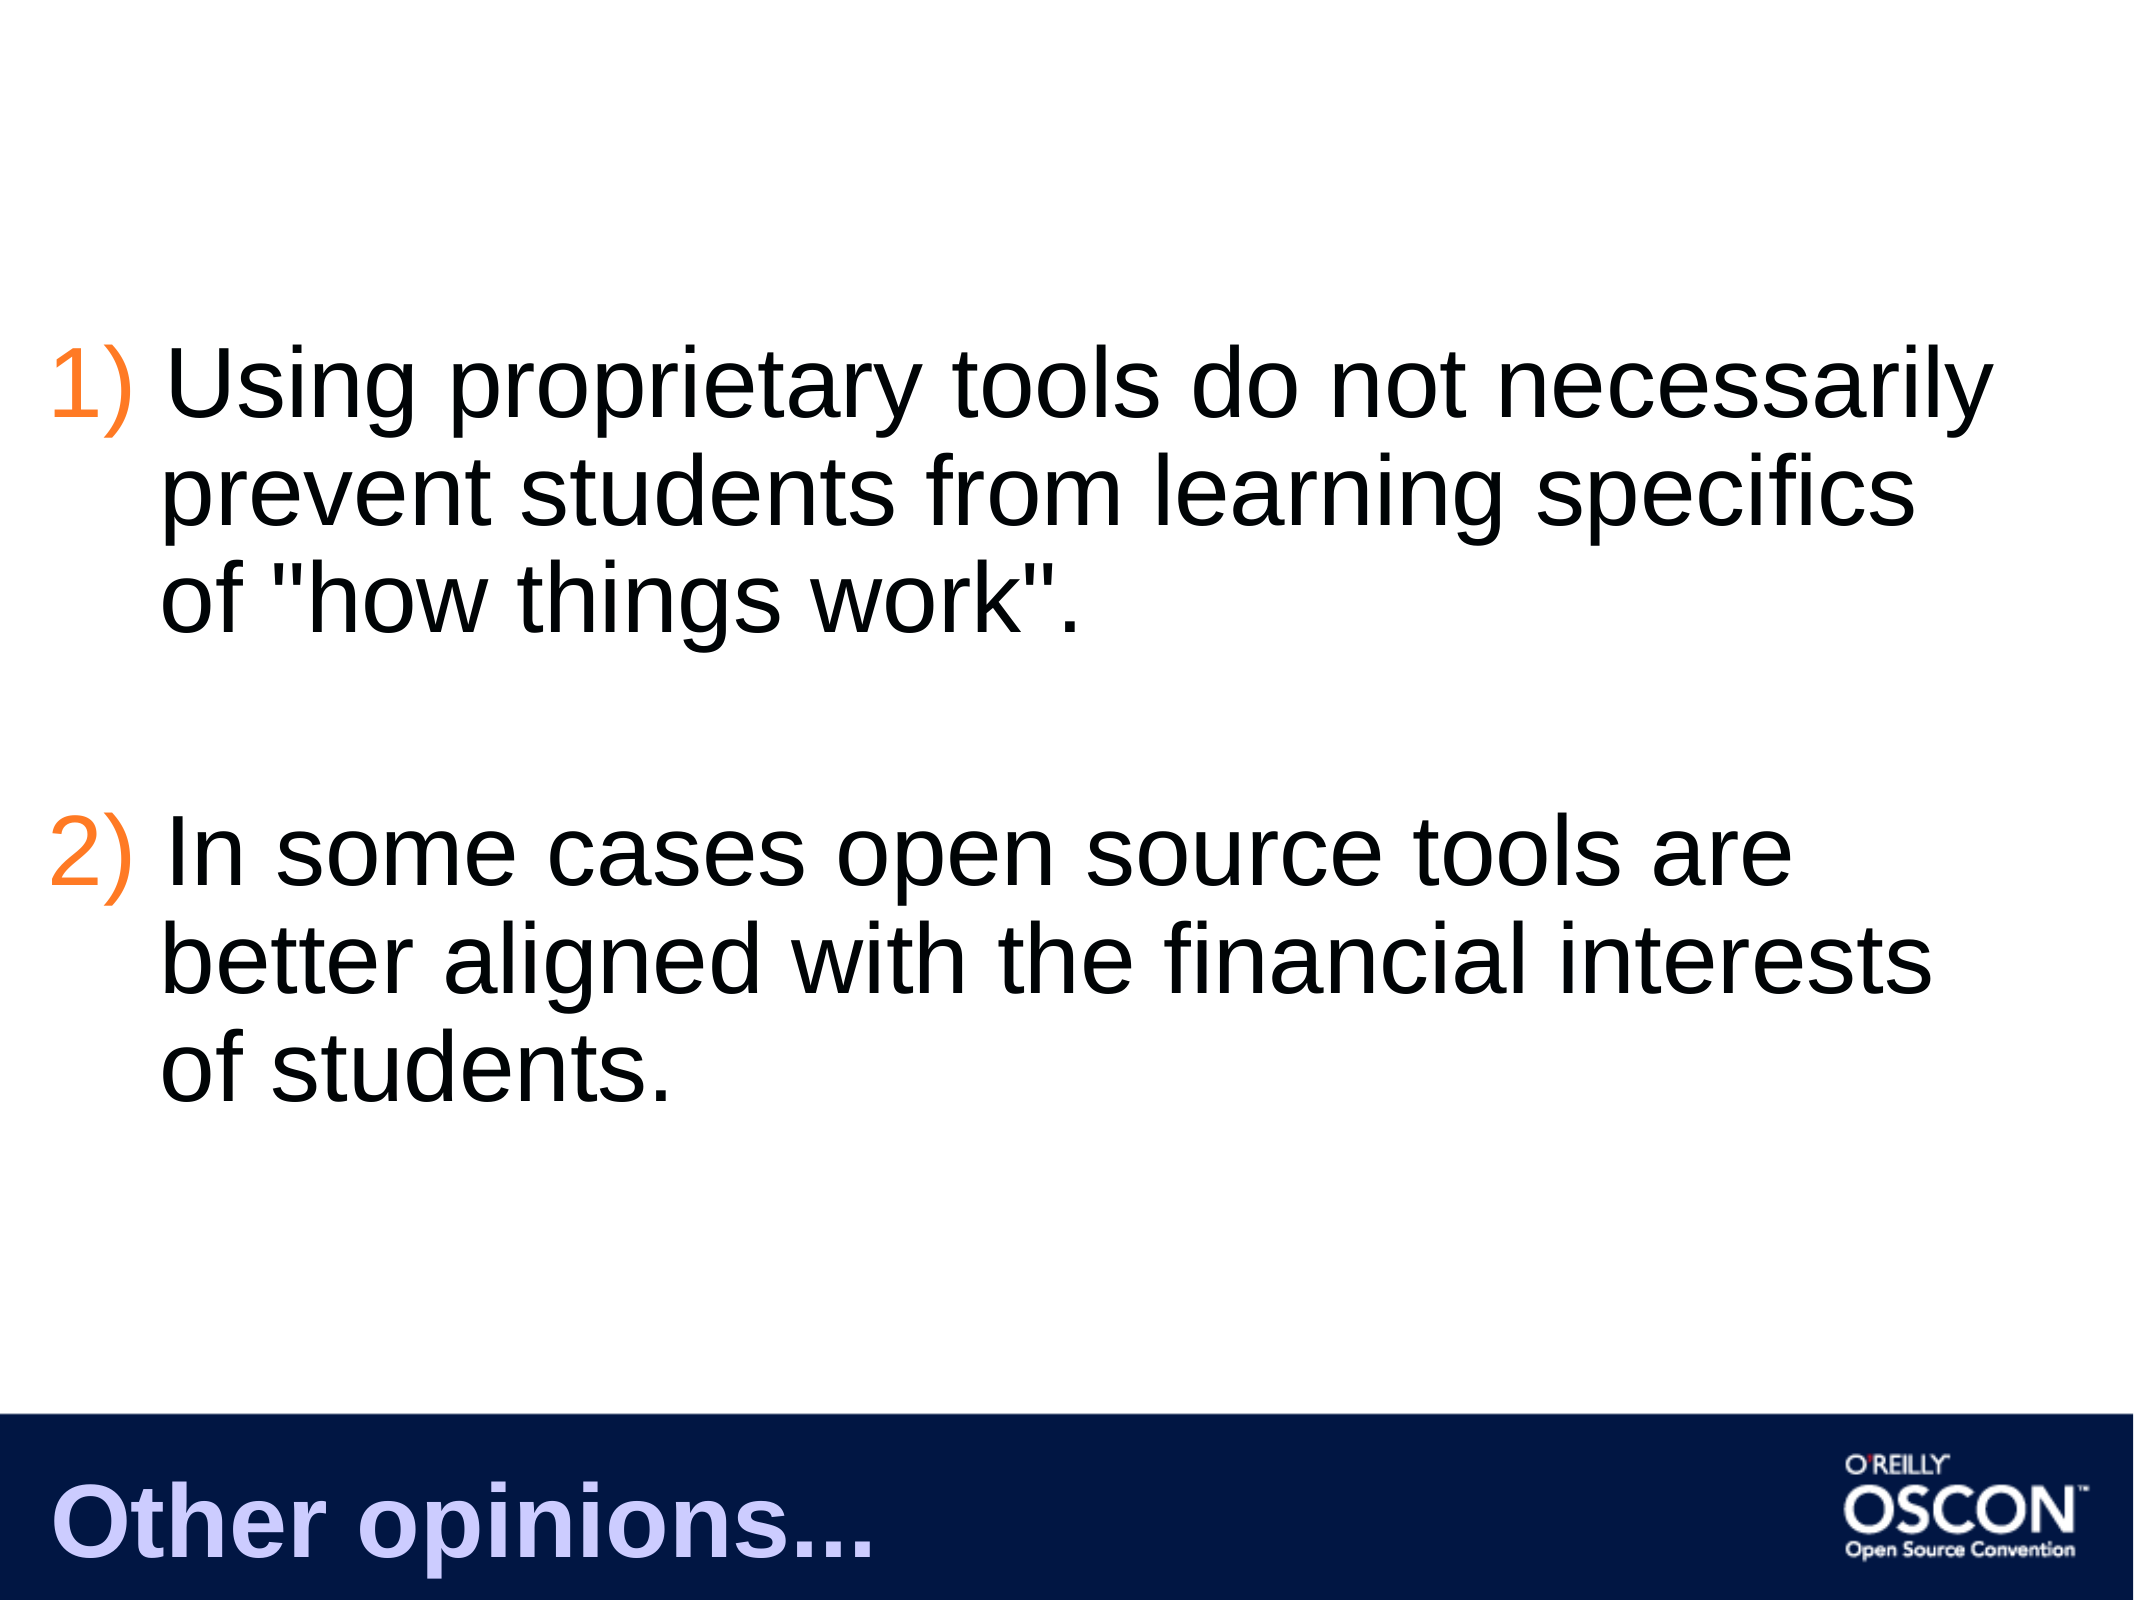

Using proprietary tools do not necessarily
 prevent students from learning specifics
 of "how things work".
 In some cases open source tools are
 better aligned with the financial interests
 of students.
# Other opinions...